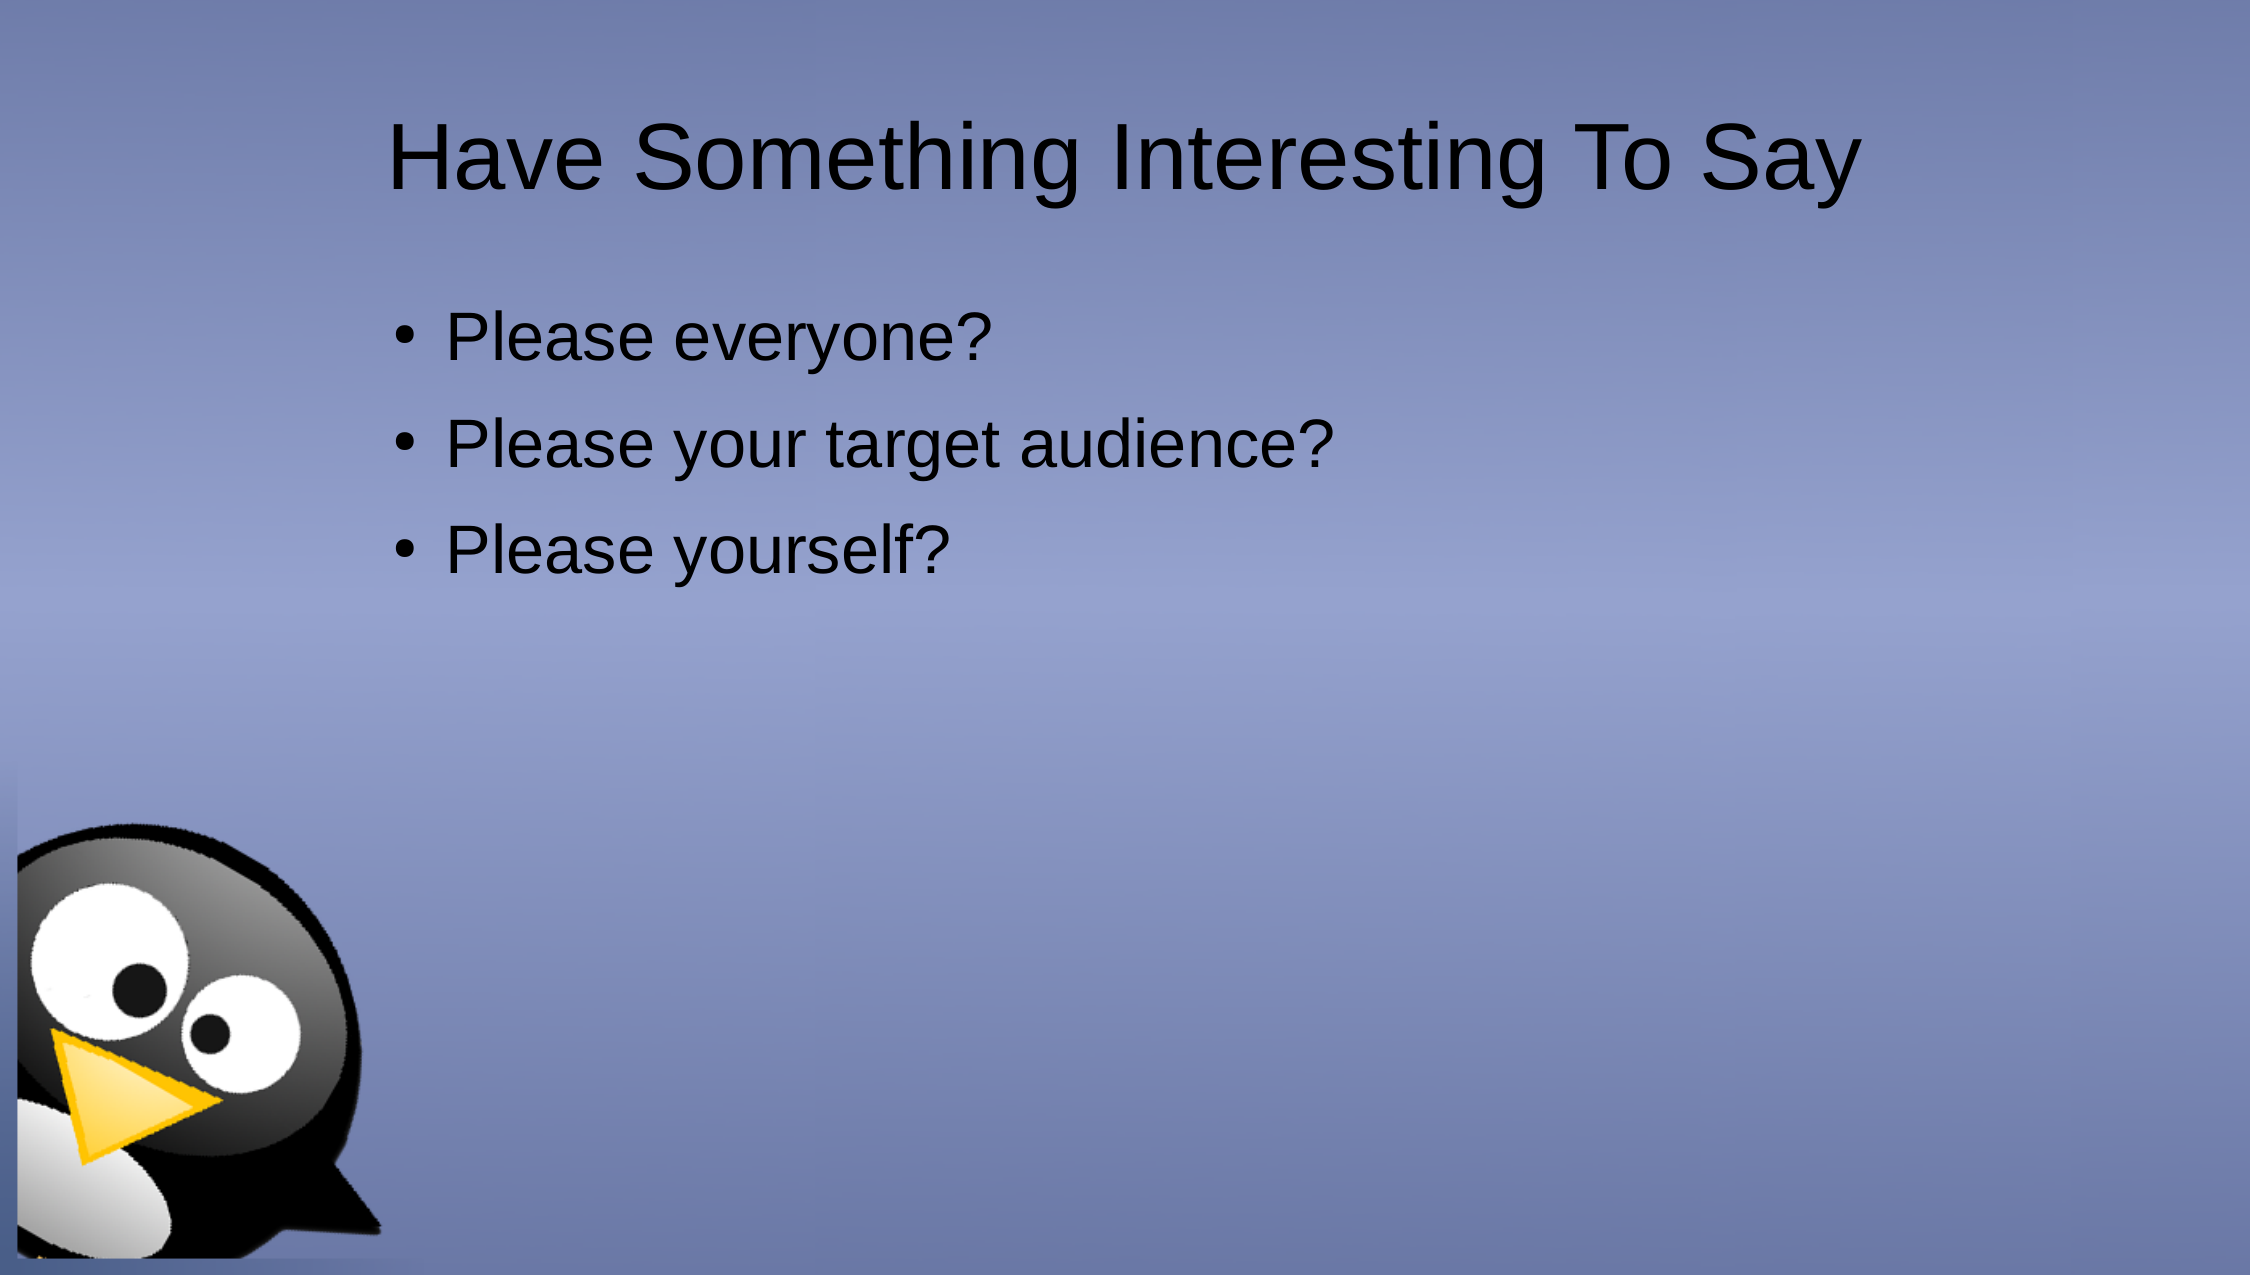

# Have Something Interesting To Say
Please everyone?
Please your target audience?
Please yourself?